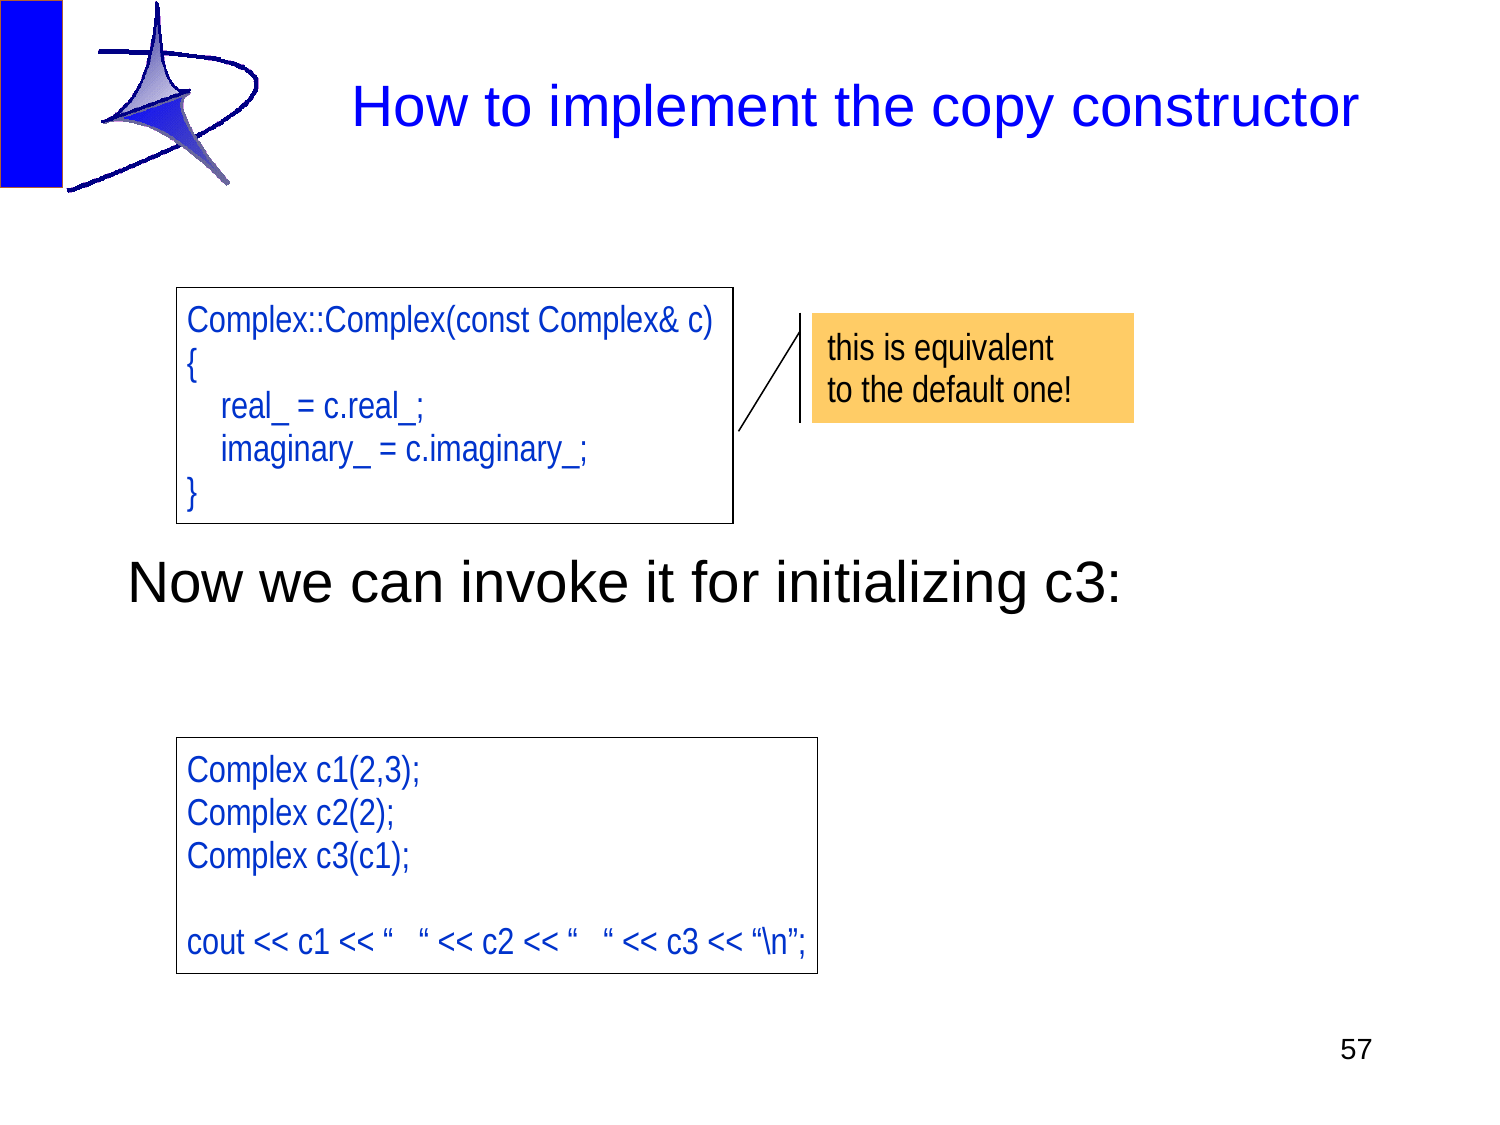

# How to implement the copy constructor
Complex::Complex(const Complex& c)
{
 real_ = c.real_;
 imaginary_ = c.imaginary_;
}
this is equivalent
to the default one!
Now we can invoke it for initializing c3:
Complex c1(2,3);
Complex c2(2);
Complex c3(c1);
cout << c1 << “ “ << c2 << “ “ << c3 << “\n”;
57